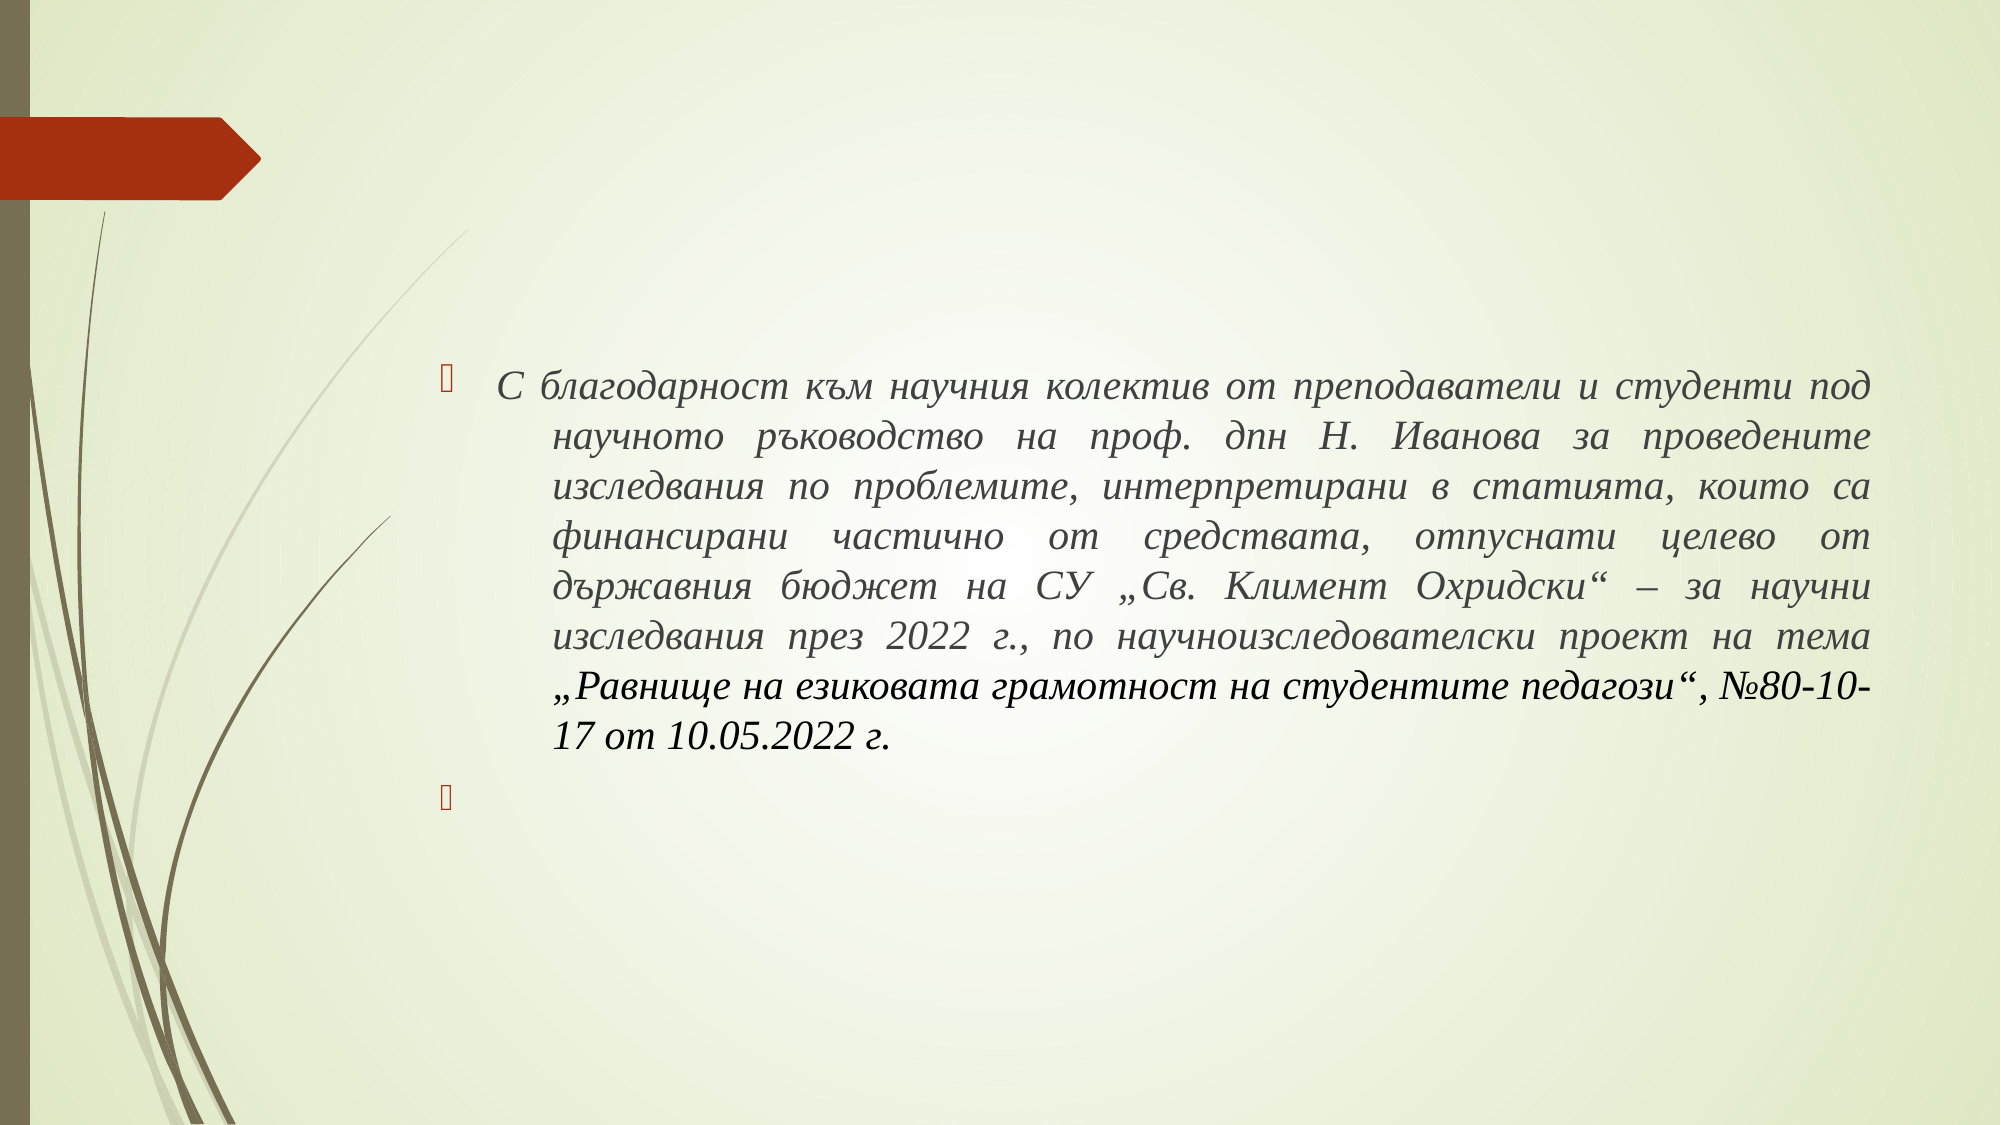

#
С благодарност към научния колектив от преподаватели и студенти под научното ръководство на проф. дпн Н. Иванова за проведените изследвания по проблемите, интерпретирани в статията, които са финансирани частично от средствата, отпуснати целево от държавния бюджет на СУ „Св. Климент Охридски“ – за научни изследвания през 2022 г., по научноизследователски проект на тема „Равнище на езиковата грамотност на студентите педагози“, №80-10-17 от 10.05.2022 г.